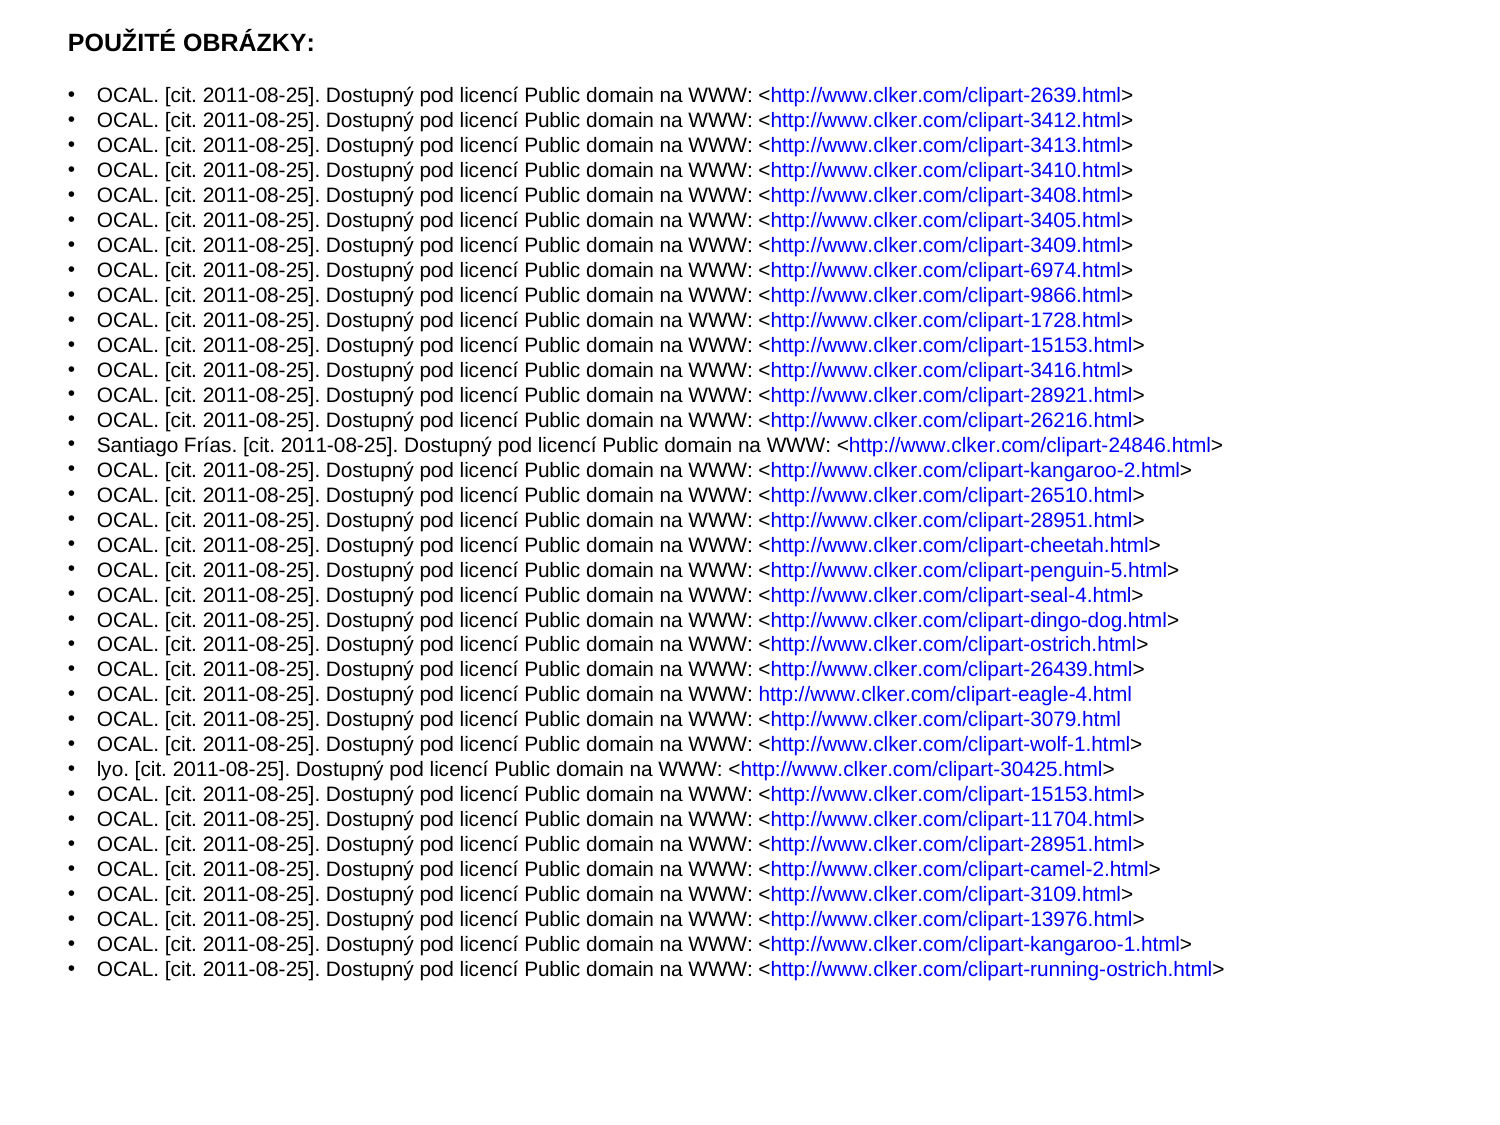

POUŽITÉ OBRÁZKY:
OCAL. [cit. 2011-08-25]. Dostupný pod licencí Public domain na WWW: <http://www.clker.com/clipart-2639.html>
OCAL. [cit. 2011-08-25]. Dostupný pod licencí Public domain na WWW: <http://www.clker.com/clipart-3412.html>
OCAL. [cit. 2011-08-25]. Dostupný pod licencí Public domain na WWW: <http://www.clker.com/clipart-3413.html>
OCAL. [cit. 2011-08-25]. Dostupný pod licencí Public domain na WWW: <http://www.clker.com/clipart-3410.html>
OCAL. [cit. 2011-08-25]. Dostupný pod licencí Public domain na WWW: <http://www.clker.com/clipart-3408.html>
OCAL. [cit. 2011-08-25]. Dostupný pod licencí Public domain na WWW: <http://www.clker.com/clipart-3405.html>
OCAL. [cit. 2011-08-25]. Dostupný pod licencí Public domain na WWW: <http://www.clker.com/clipart-3409.html>
OCAL. [cit. 2011-08-25]. Dostupný pod licencí Public domain na WWW: <http://www.clker.com/clipart-6974.html>
OCAL. [cit. 2011-08-25]. Dostupný pod licencí Public domain na WWW: <http://www.clker.com/clipart-9866.html>
OCAL. [cit. 2011-08-25]. Dostupný pod licencí Public domain na WWW: <http://www.clker.com/clipart-1728.html>
OCAL. [cit. 2011-08-25]. Dostupný pod licencí Public domain na WWW: <http://www.clker.com/clipart-15153.html>
OCAL. [cit. 2011-08-25]. Dostupný pod licencí Public domain na WWW: <http://www.clker.com/clipart-3416.html>
OCAL. [cit. 2011-08-25]. Dostupný pod licencí Public domain na WWW: <http://www.clker.com/clipart-28921.html>
OCAL. [cit. 2011-08-25]. Dostupný pod licencí Public domain na WWW: <http://www.clker.com/clipart-26216.html>
Santiago Frías. [cit. 2011-08-25]. Dostupný pod licencí Public domain na WWW: <http://www.clker.com/clipart-24846.html>
OCAL. [cit. 2011-08-25]. Dostupný pod licencí Public domain na WWW: <http://www.clker.com/clipart-kangaroo-2.html>
OCAL. [cit. 2011-08-25]. Dostupný pod licencí Public domain na WWW: <http://www.clker.com/clipart-26510.html>
OCAL. [cit. 2011-08-25]. Dostupný pod licencí Public domain na WWW: <http://www.clker.com/clipart-28951.html>
OCAL. [cit. 2011-08-25]. Dostupný pod licencí Public domain na WWW: <http://www.clker.com/clipart-cheetah.html>
OCAL. [cit. 2011-08-25]. Dostupný pod licencí Public domain na WWW: <http://www.clker.com/clipart-penguin-5.html>
OCAL. [cit. 2011-08-25]. Dostupný pod licencí Public domain na WWW: <http://www.clker.com/clipart-seal-4.html>
OCAL. [cit. 2011-08-25]. Dostupný pod licencí Public domain na WWW: <http://www.clker.com/clipart-dingo-dog.html>
OCAL. [cit. 2011-08-25]. Dostupný pod licencí Public domain na WWW: <http://www.clker.com/clipart-ostrich.html>
OCAL. [cit. 2011-08-25]. Dostupný pod licencí Public domain na WWW: <http://www.clker.com/clipart-26439.html>
OCAL. [cit. 2011-08-25]. Dostupný pod licencí Public domain na WWW: http://www.clker.com/clipart-eagle-4.html
OCAL. [cit. 2011-08-25]. Dostupný pod licencí Public domain na WWW: <http://www.clker.com/clipart-3079.html
OCAL. [cit. 2011-08-25]. Dostupný pod licencí Public domain na WWW: <http://www.clker.com/clipart-wolf-1.html>
lyo. [cit. 2011-08-25]. Dostupný pod licencí Public domain na WWW: <http://www.clker.com/clipart-30425.html>
OCAL. [cit. 2011-08-25]. Dostupný pod licencí Public domain na WWW: <http://www.clker.com/clipart-15153.html>
OCAL. [cit. 2011-08-25]. Dostupný pod licencí Public domain na WWW: <http://www.clker.com/clipart-11704.html>
OCAL. [cit. 2011-08-25]. Dostupný pod licencí Public domain na WWW: <http://www.clker.com/clipart-28951.html>
OCAL. [cit. 2011-08-25]. Dostupný pod licencí Public domain na WWW: <http://www.clker.com/clipart-camel-2.html>
OCAL. [cit. 2011-08-25]. Dostupný pod licencí Public domain na WWW: <http://www.clker.com/clipart-3109.html>
OCAL. [cit. 2011-08-25]. Dostupný pod licencí Public domain na WWW: <http://www.clker.com/clipart-13976.html>
OCAL. [cit. 2011-08-25]. Dostupný pod licencí Public domain na WWW: <http://www.clker.com/clipart-kangaroo-1.html>
OCAL. [cit. 2011-08-25]. Dostupný pod licencí Public domain na WWW: <http://www.clker.com/clipart-running-ostrich.html>